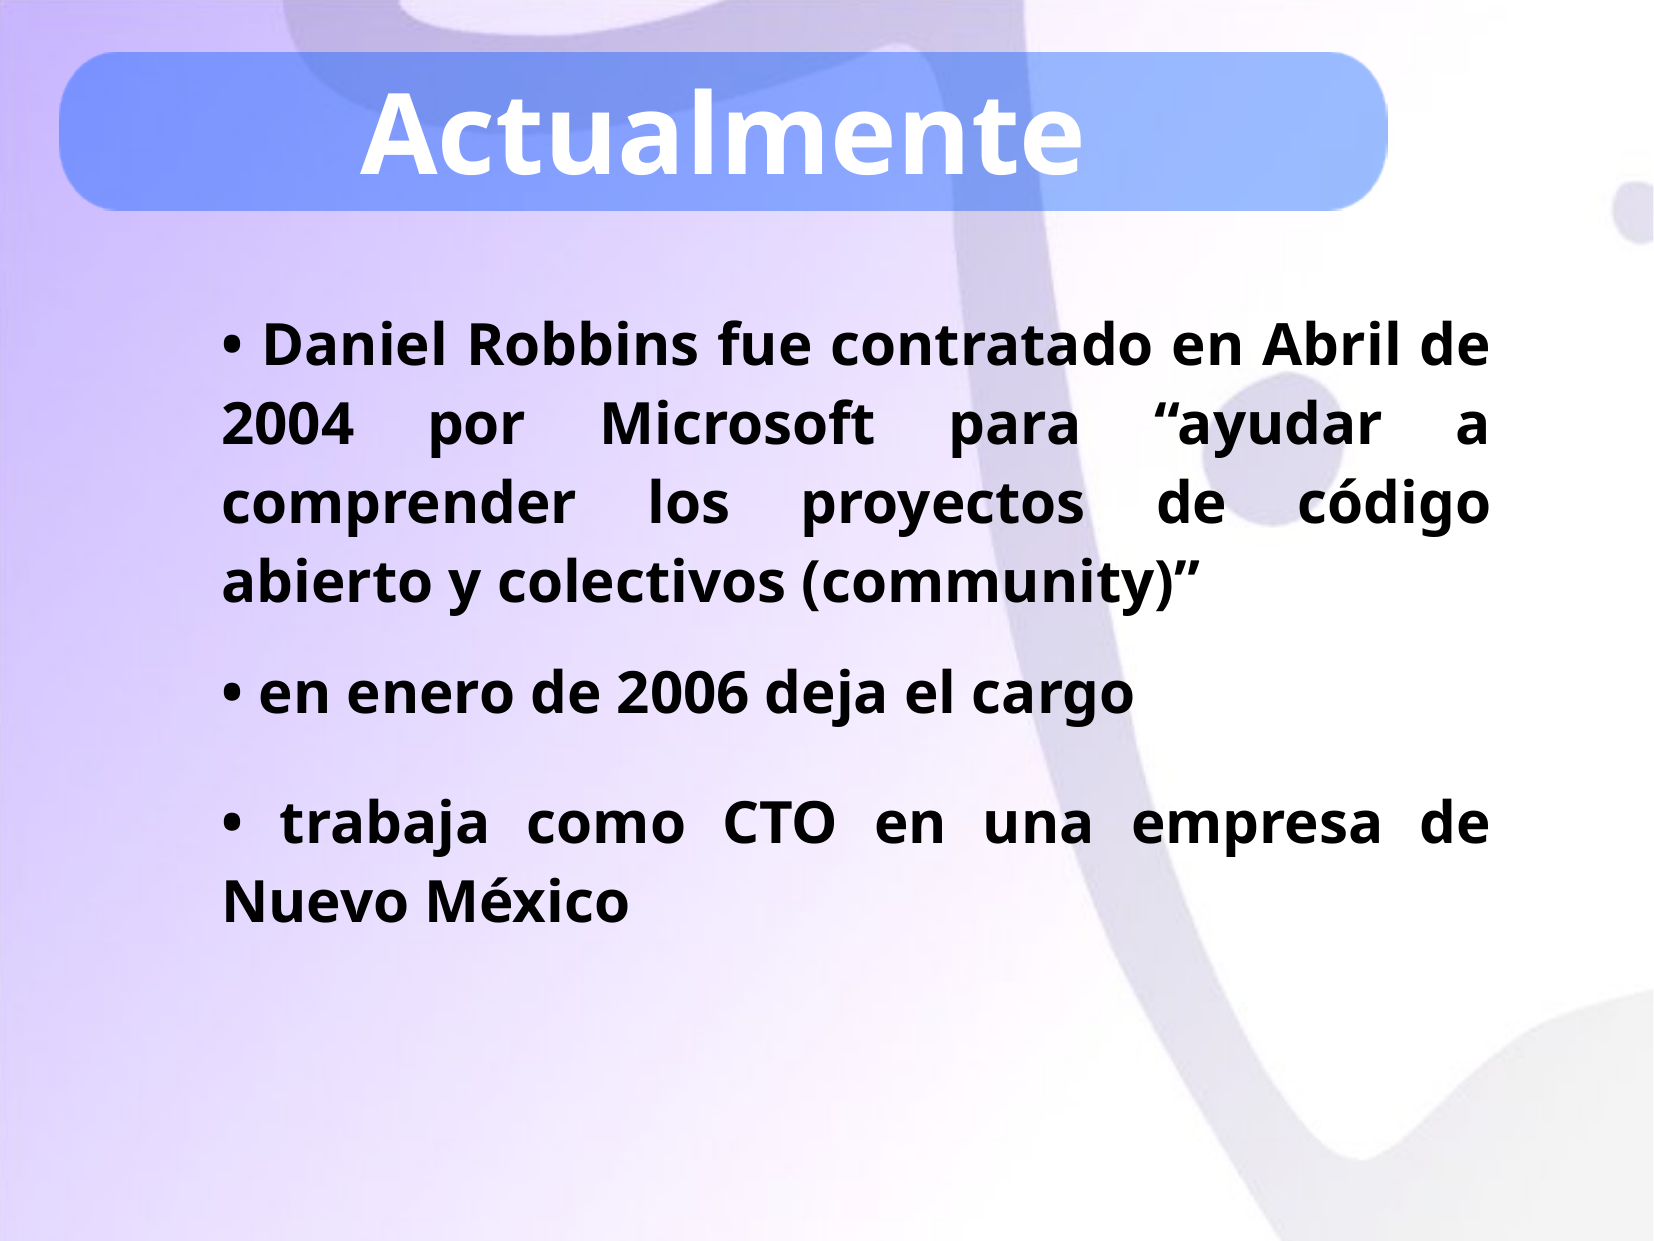

Actualmente
• Daniel Robbins fue contratado en Abril de 2004 por Microsoft para “ayudar a comprender los proyectos de código abierto y colectivos (community)”
• en enero de 2006 deja el cargo
• trabaja como CTO en una empresa de Nuevo México